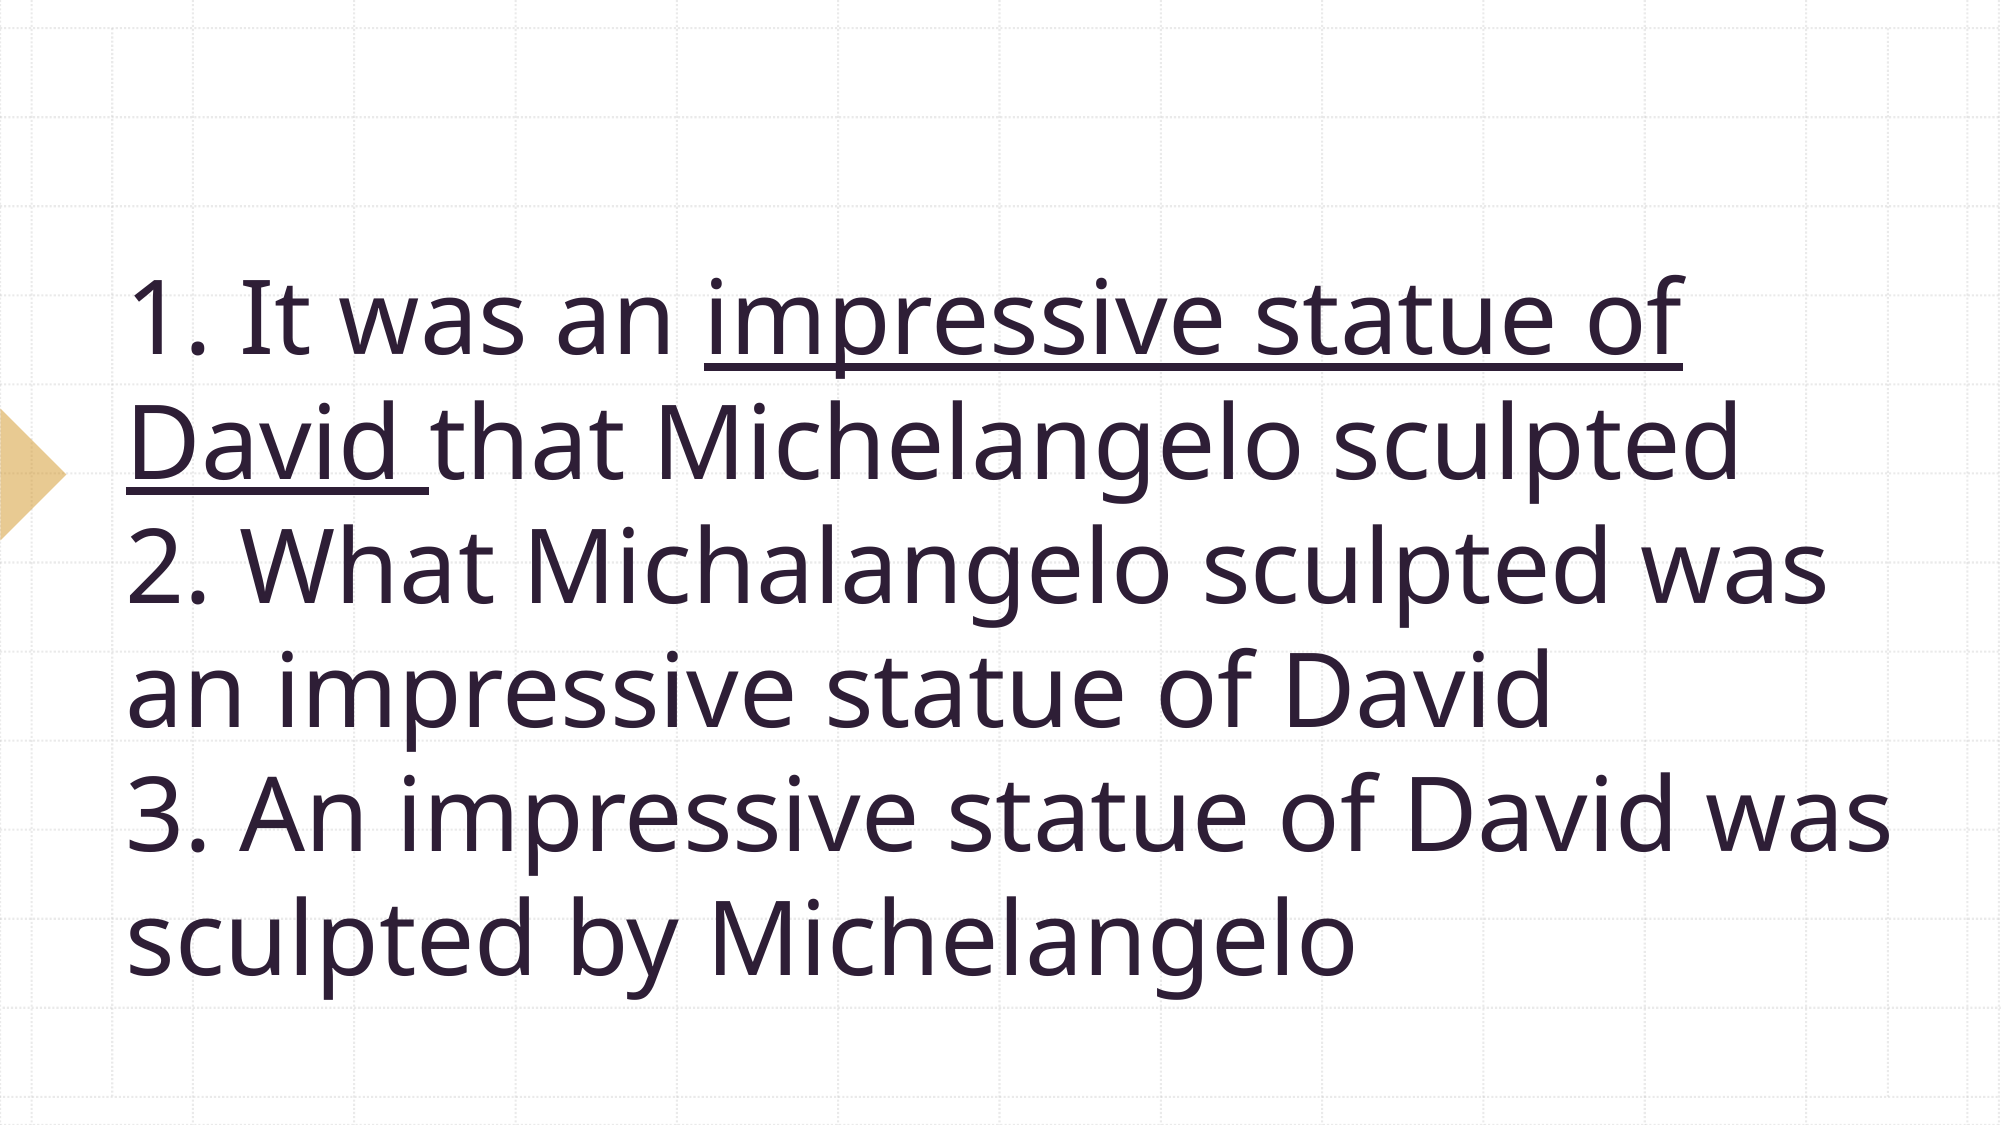

# 1. It was an impressive statue of David that Michelangelo sculpted 2. What Michalangelo sculpted was an impressive statue of David 3. An impressive statue of David was sculpted by Michelangelo